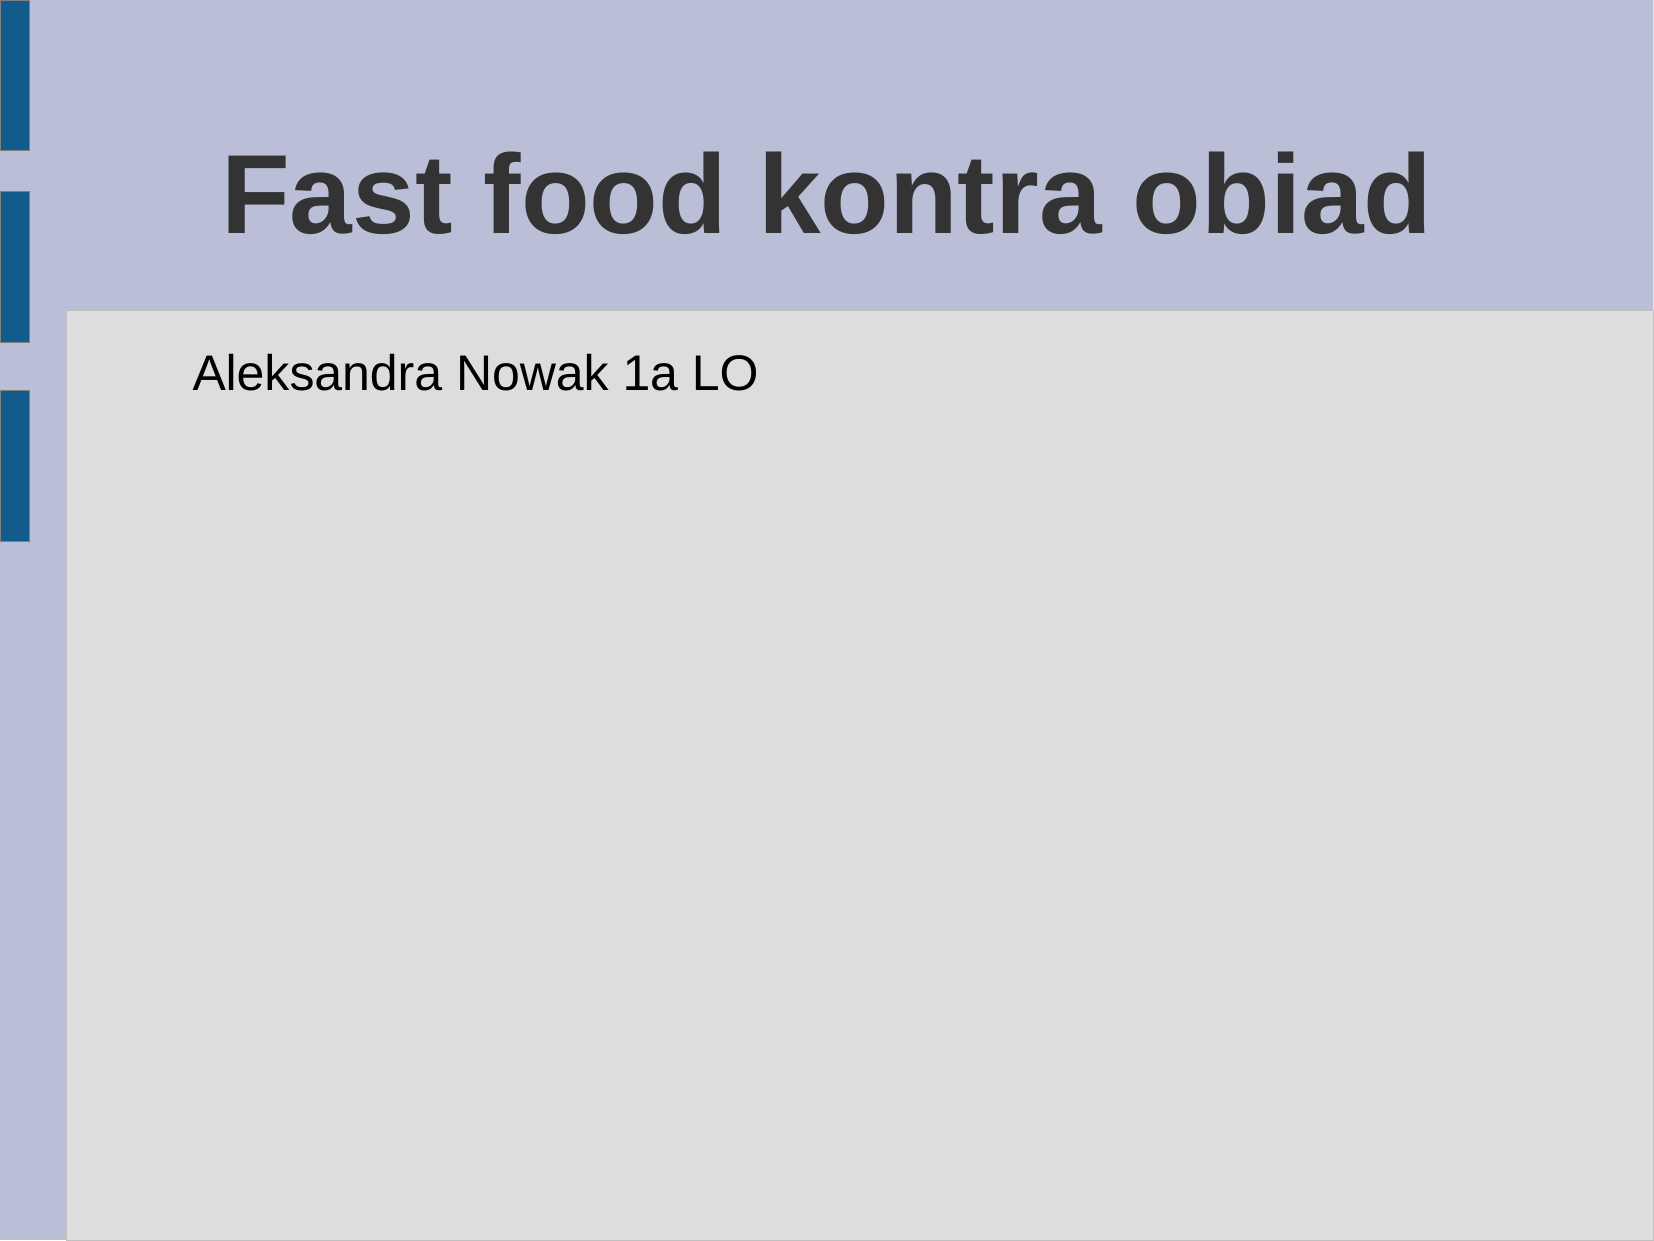

# Fast food kontra obiad
Aleksandra Nowak 1a LO